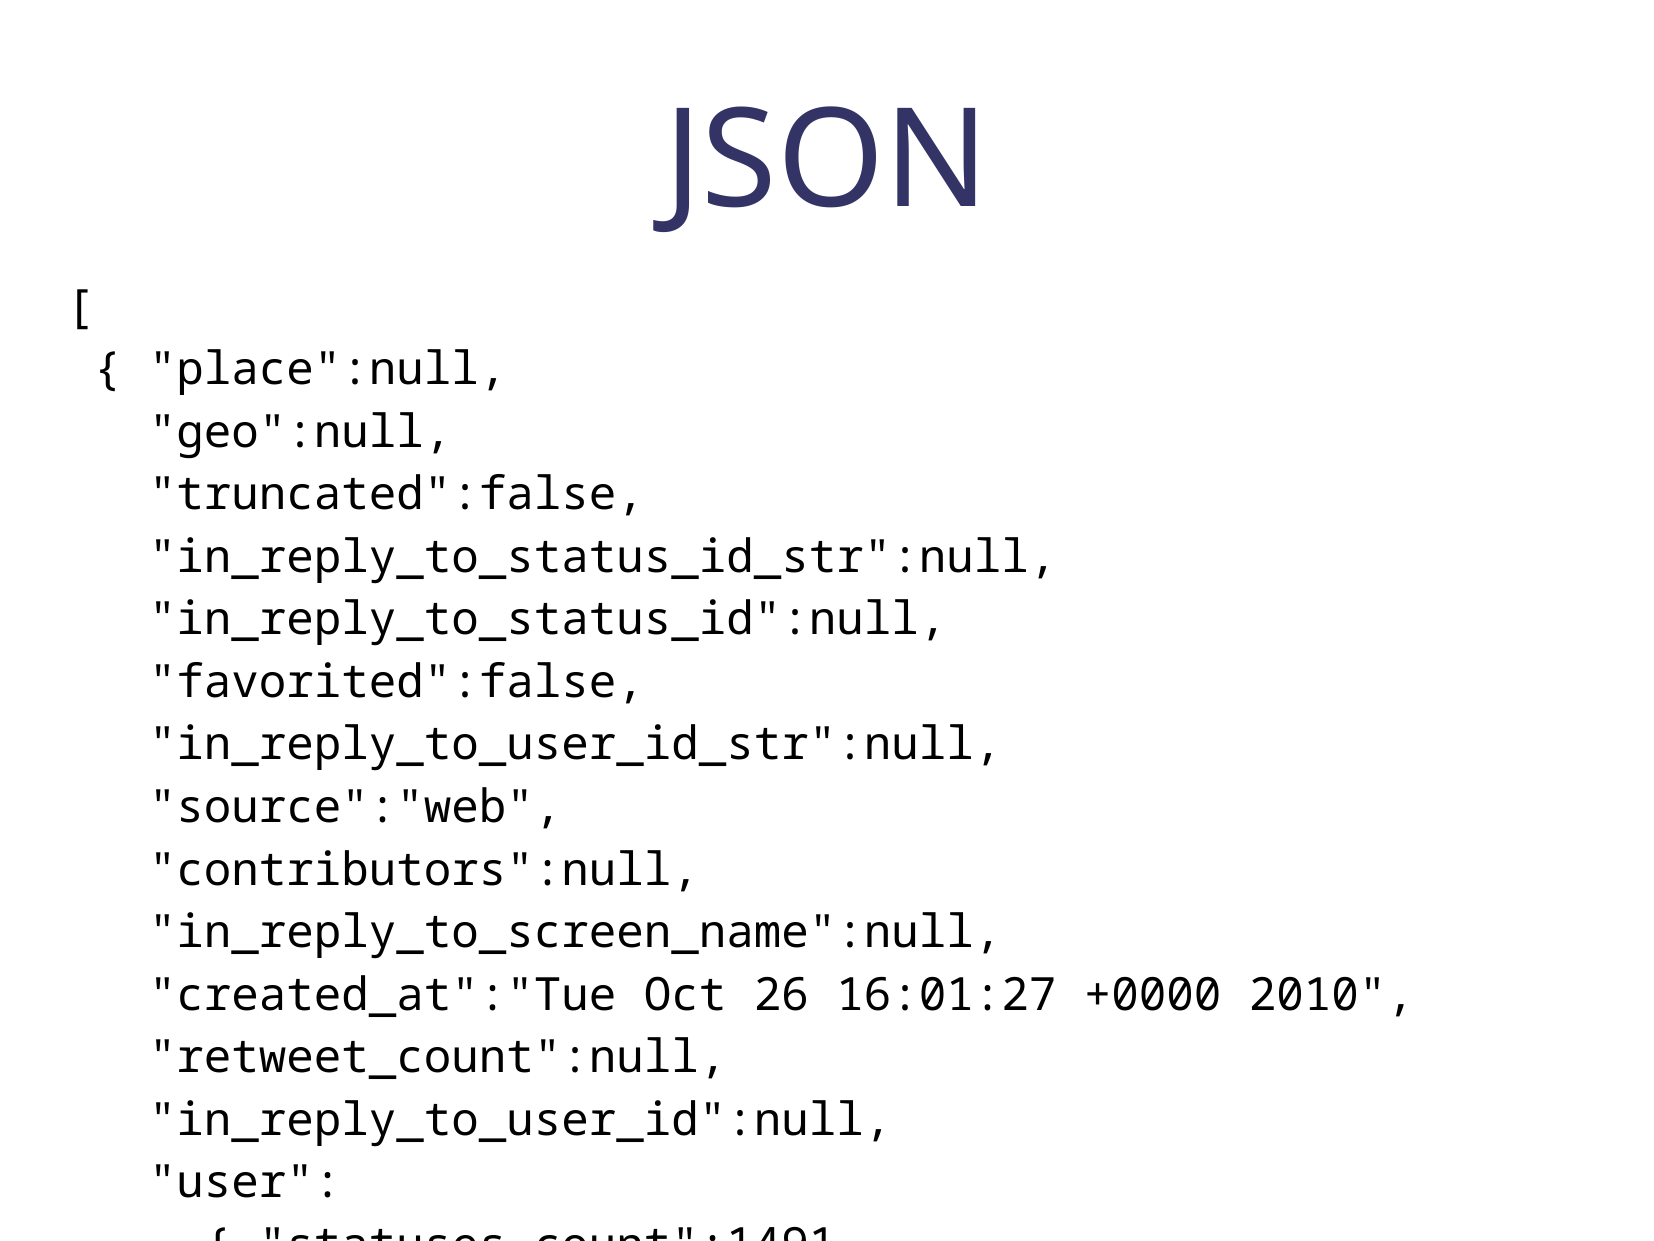

# JSON
[
 { "place":null,
 "geo":null,
 "truncated":false,
 "in_reply_to_status_id_str":null,
 "in_reply_to_status_id":null,
 "favorited":false,
 "in_reply_to_user_id_str":null,
 "source":"web",
 "contributors":null,
 "in_reply_to_screen_name":null,
 "created_at":"Tue Oct 26 16:01:27 +0000 2010",
 "retweet_count":null,
 "in_reply_to_user_id":null,
 "user":
 { "statuses_count":1491,
 "description":"grafia",
 "show_all_inline_media":false,
 ...